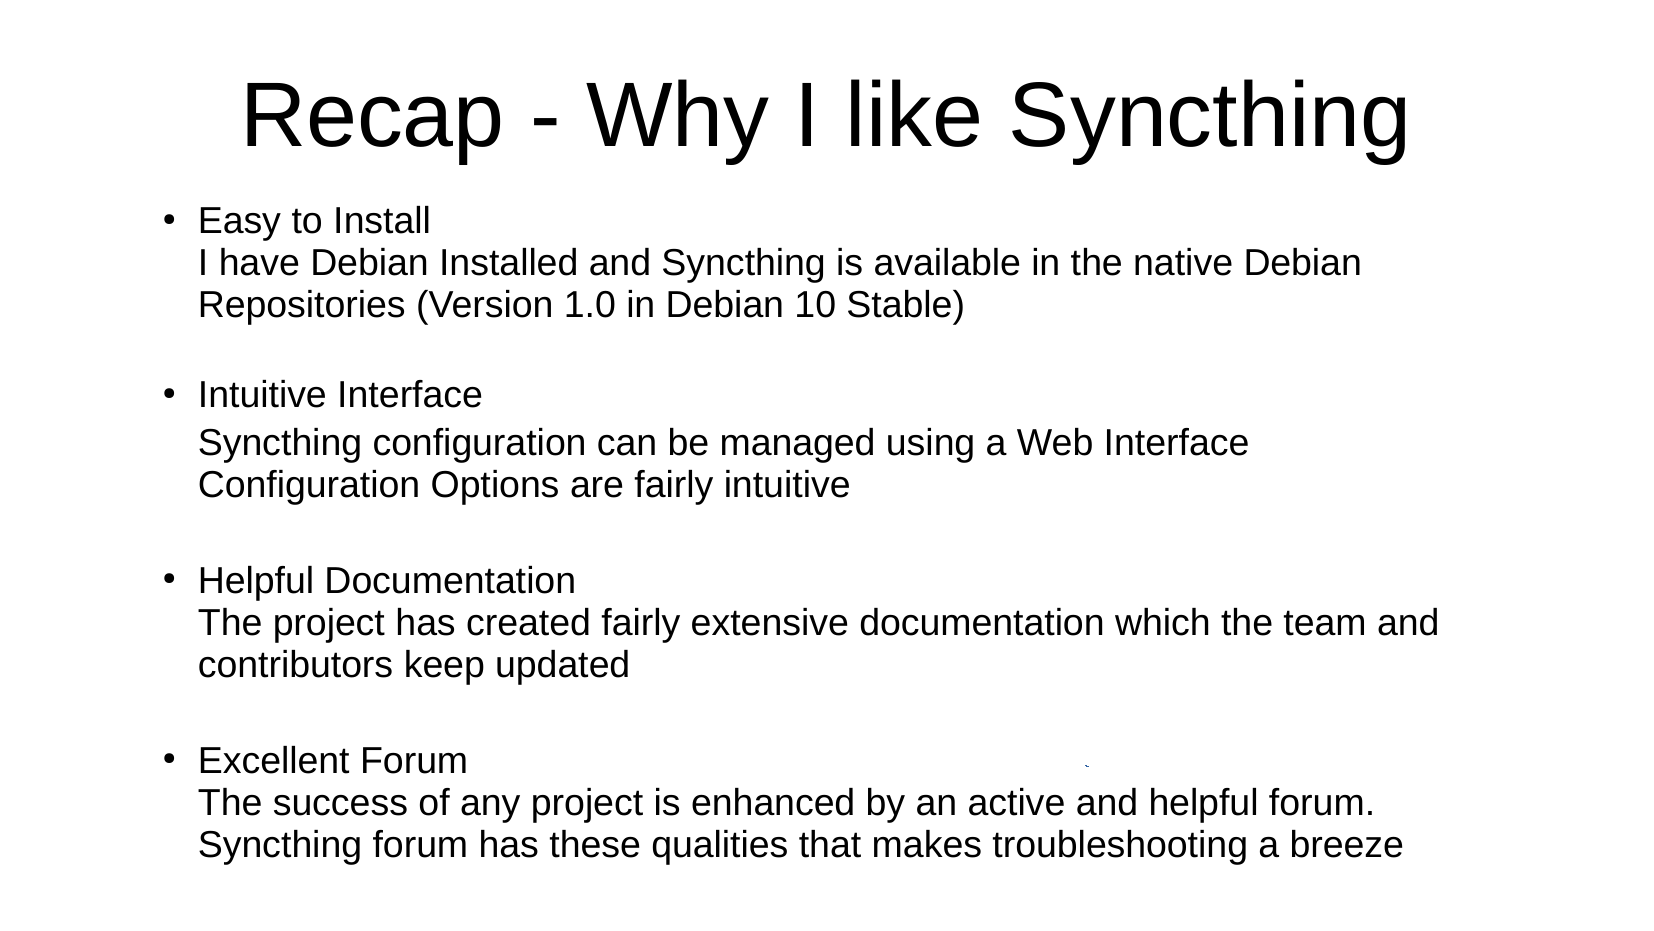

# Recap - Why I like Syncthing
Easy to Install
I have Debian Installed and Syncthing is available in the native Debian Repositories (Version 1.0 in Debian 10 Stable)
Intuitive Interface
Syncthing configuration can be managed using a Web Interface
Configuration Options are fairly intuitive
Helpful Documentation
The project has created fairly extensive documentation which the team and contributors keep updated
Excellent Forum
The success of any project is enhanced by an active and helpful forum. Syncthing forum has these qualities that makes troubleshooting a breeze